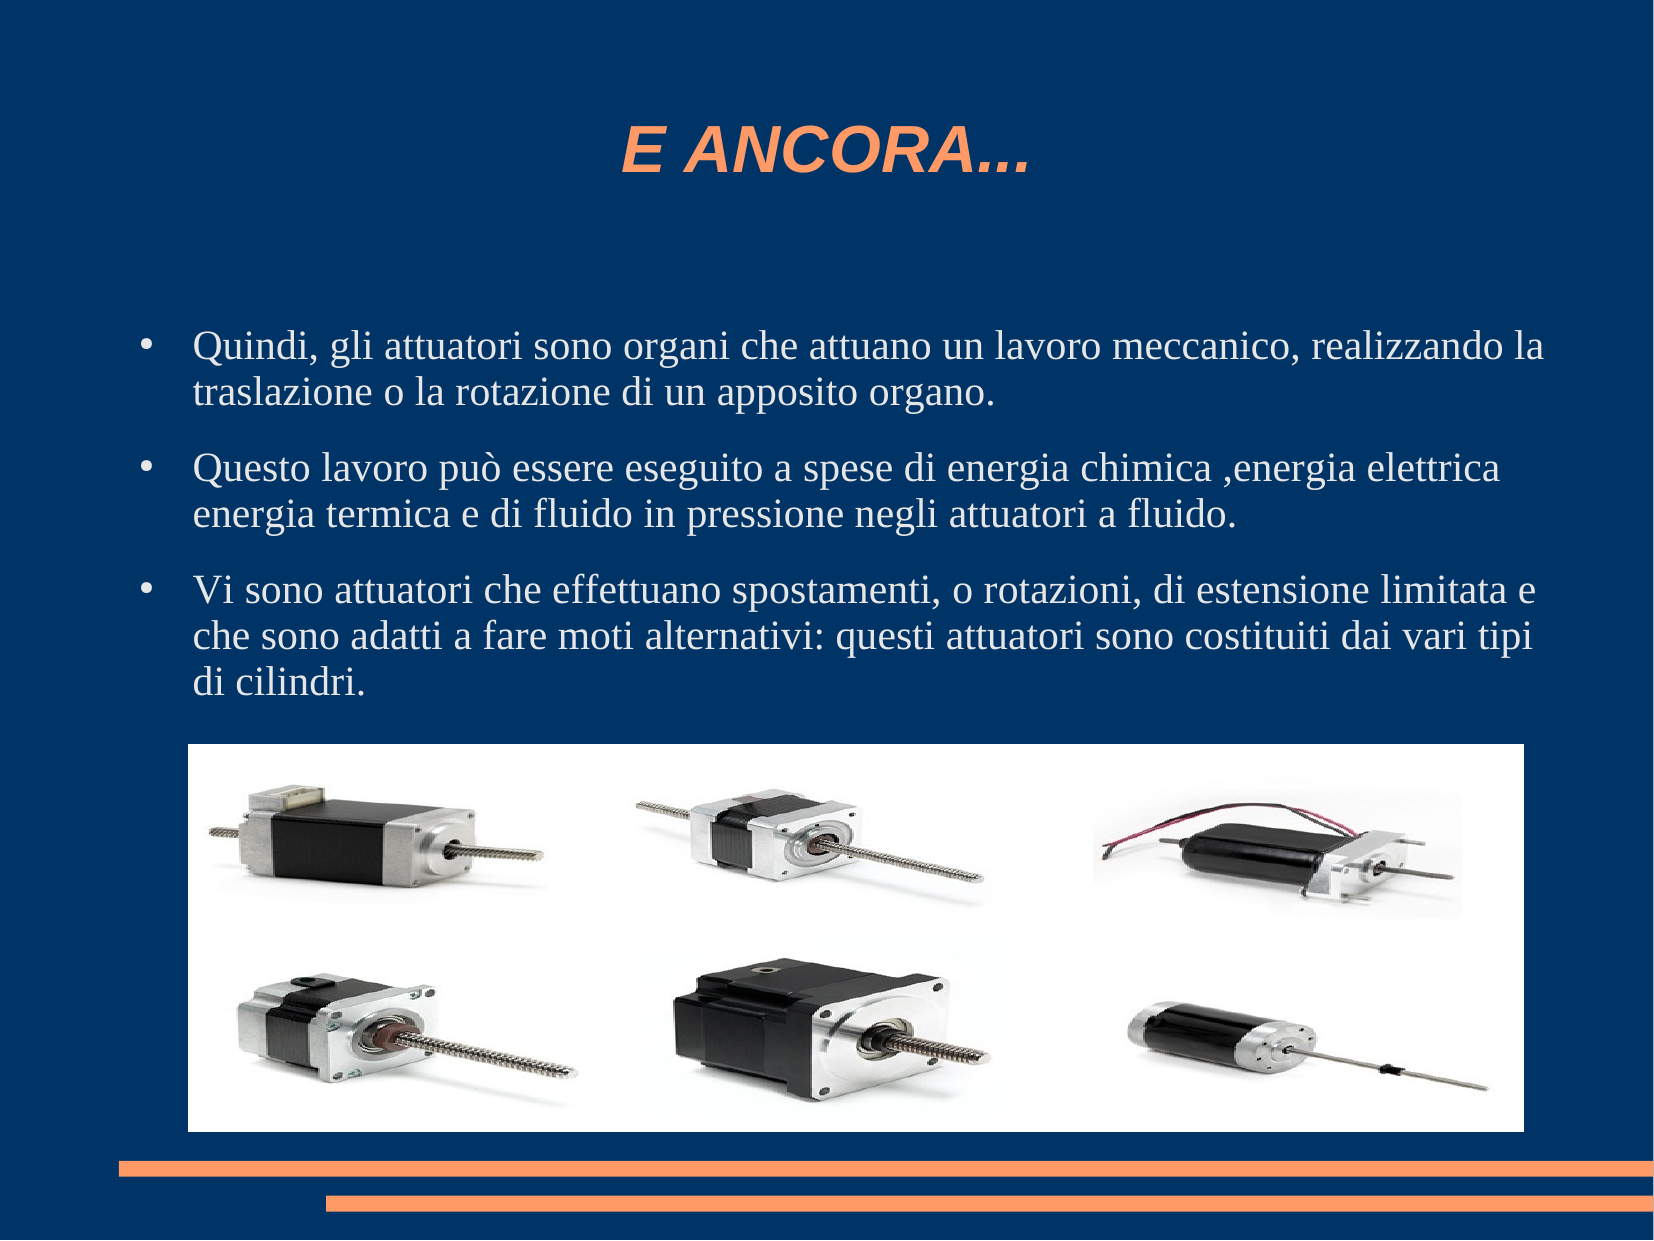

# E ANCORA...
Quindi, gli attuatori sono organi che attuano un lavoro meccanico, realizzando la traslazione o la rotazione di un apposito organo.
Questo lavoro può essere eseguito a spese di energia chimica ,energia elettrica energia termica e di fluido in pressione negli attuatori a fluido.
Vi sono attuatori che effettuano spostamenti, o rotazioni, di estensione limitata e che sono adatti a fare moti alternativi: questi attuatori sono costituiti dai vari tipi di cilindri.